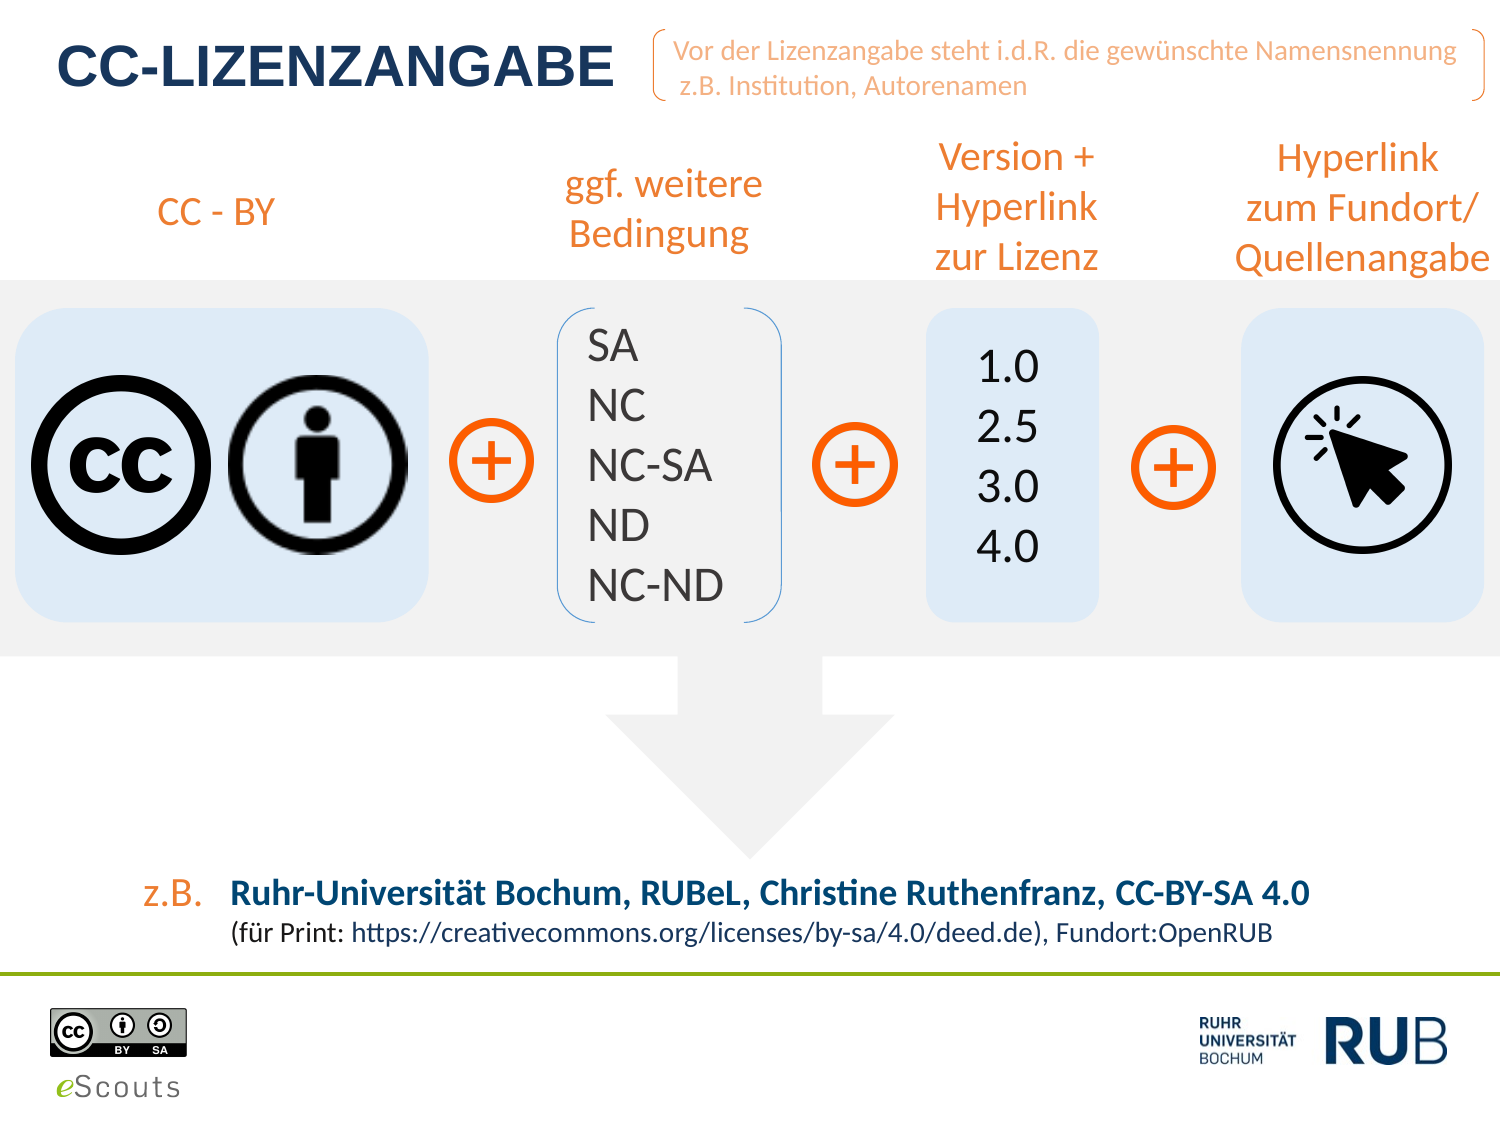

Vor der Lizenzangabe steht i.d.R. die gewünschte Namensnennung
 z.B. Institution, Autorenamen
CC-LIZENZANGABE
Version +
Hyperlink
zur Lizenz
ggf. weitere
Bedingung
Hyperlink
zum Fundort/
Quellenangabe
CC - BY
SA
NC
NC-SA
ND
NC-ND
1.0
2.5
3.0
4.0
z.B.
Ruhr-Universität Bochum, RUBeL, Christine Ruthenfranz, CC-BY-SA 4.0
(für Print: https://creativecommons.org/licenses/by-sa/4.0/deed.de), Fundort:OpenRUB